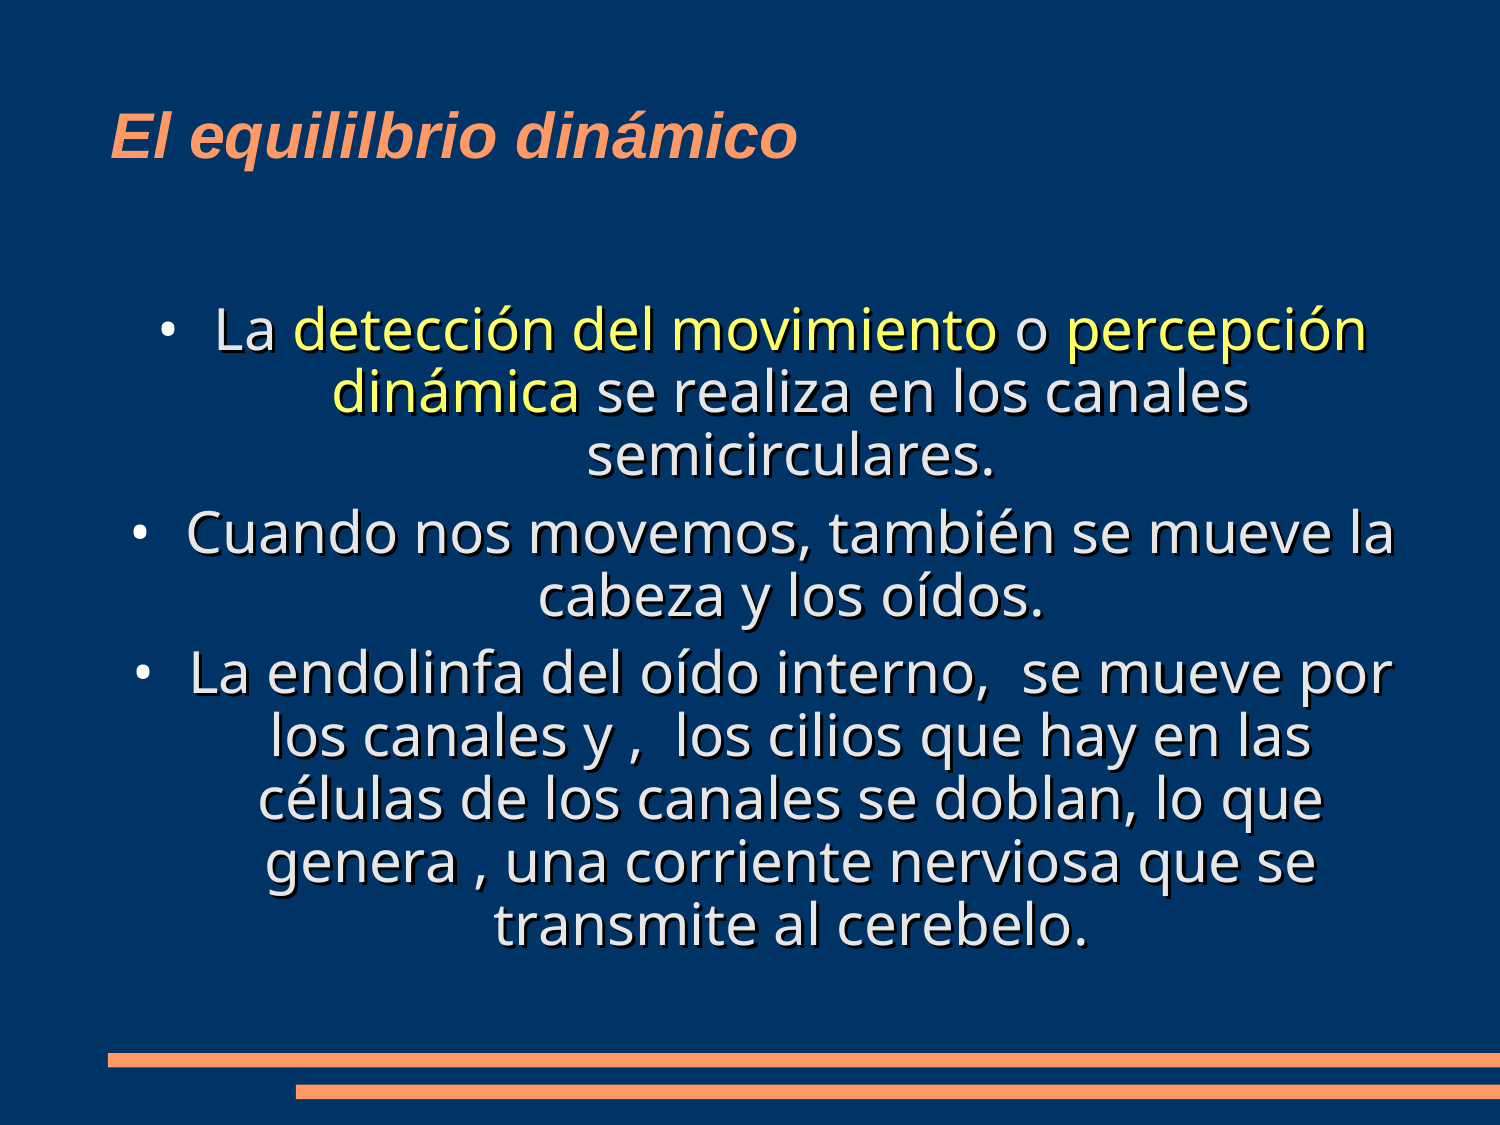

El equililbrio dinámico
# La detección del movimiento o percepción dinámica se realiza en los canales semicirculares.
Cuando nos movemos, también se mueve la cabeza y los oídos.
La endolinfa del oído interno, se mueve por los canales y , los cilios que hay en las células de los canales se doblan, lo que genera , una corriente nerviosa que se transmite al cerebelo.